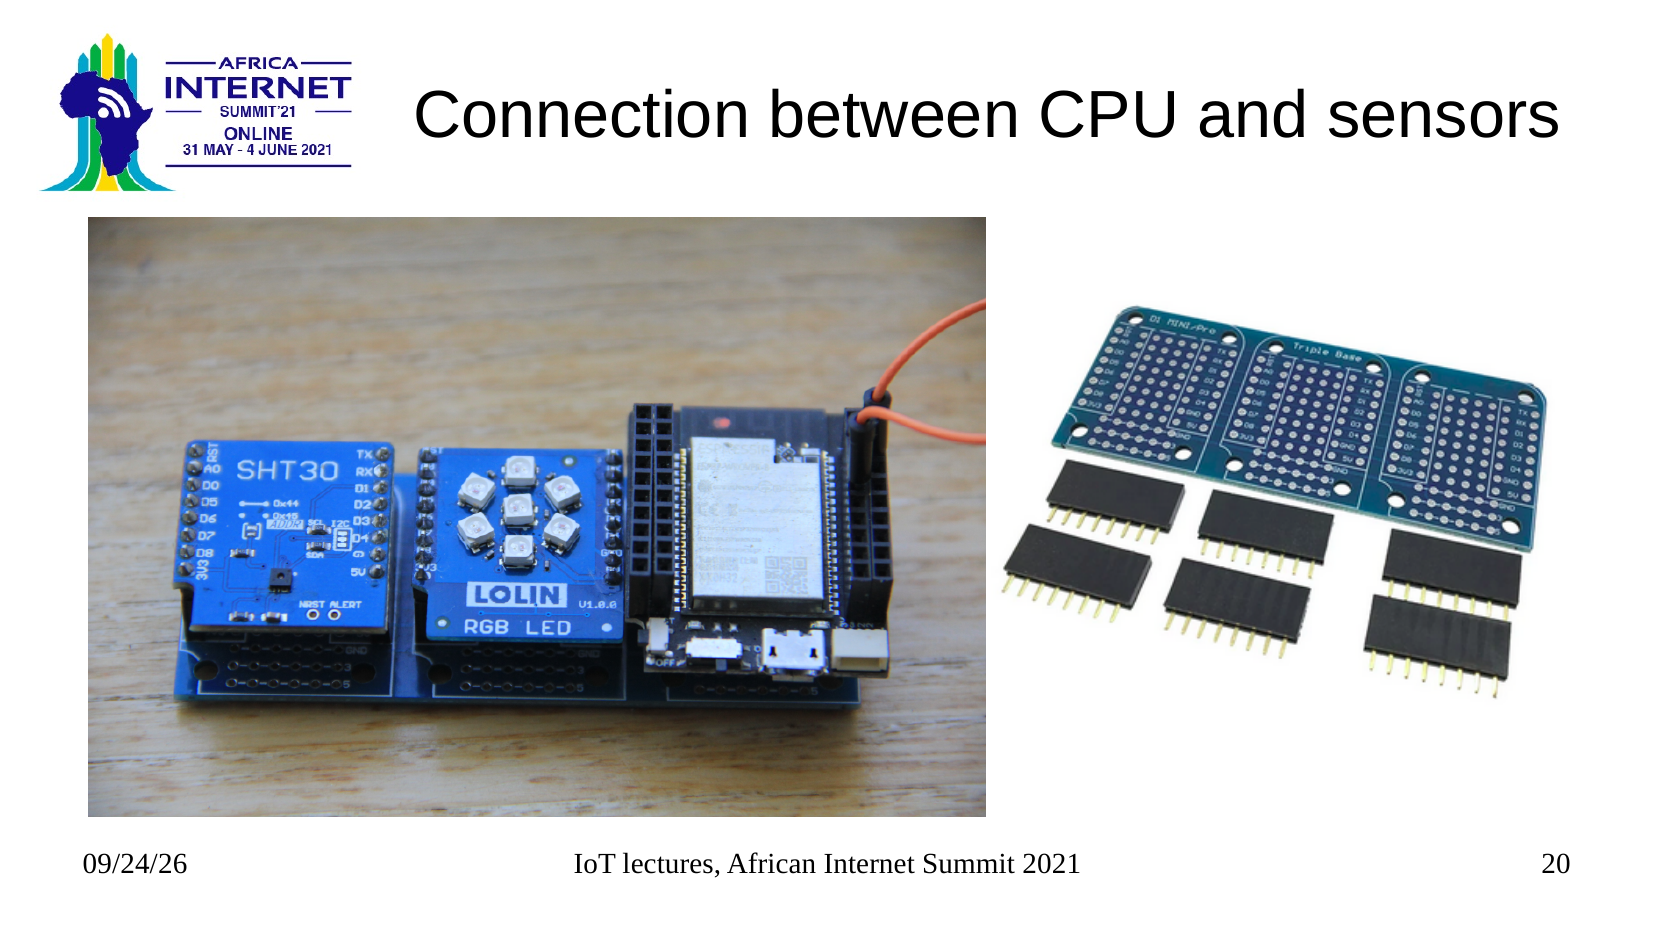

# Connection between CPU and sensors
IoT lectures, African Internet Summit 2021
20